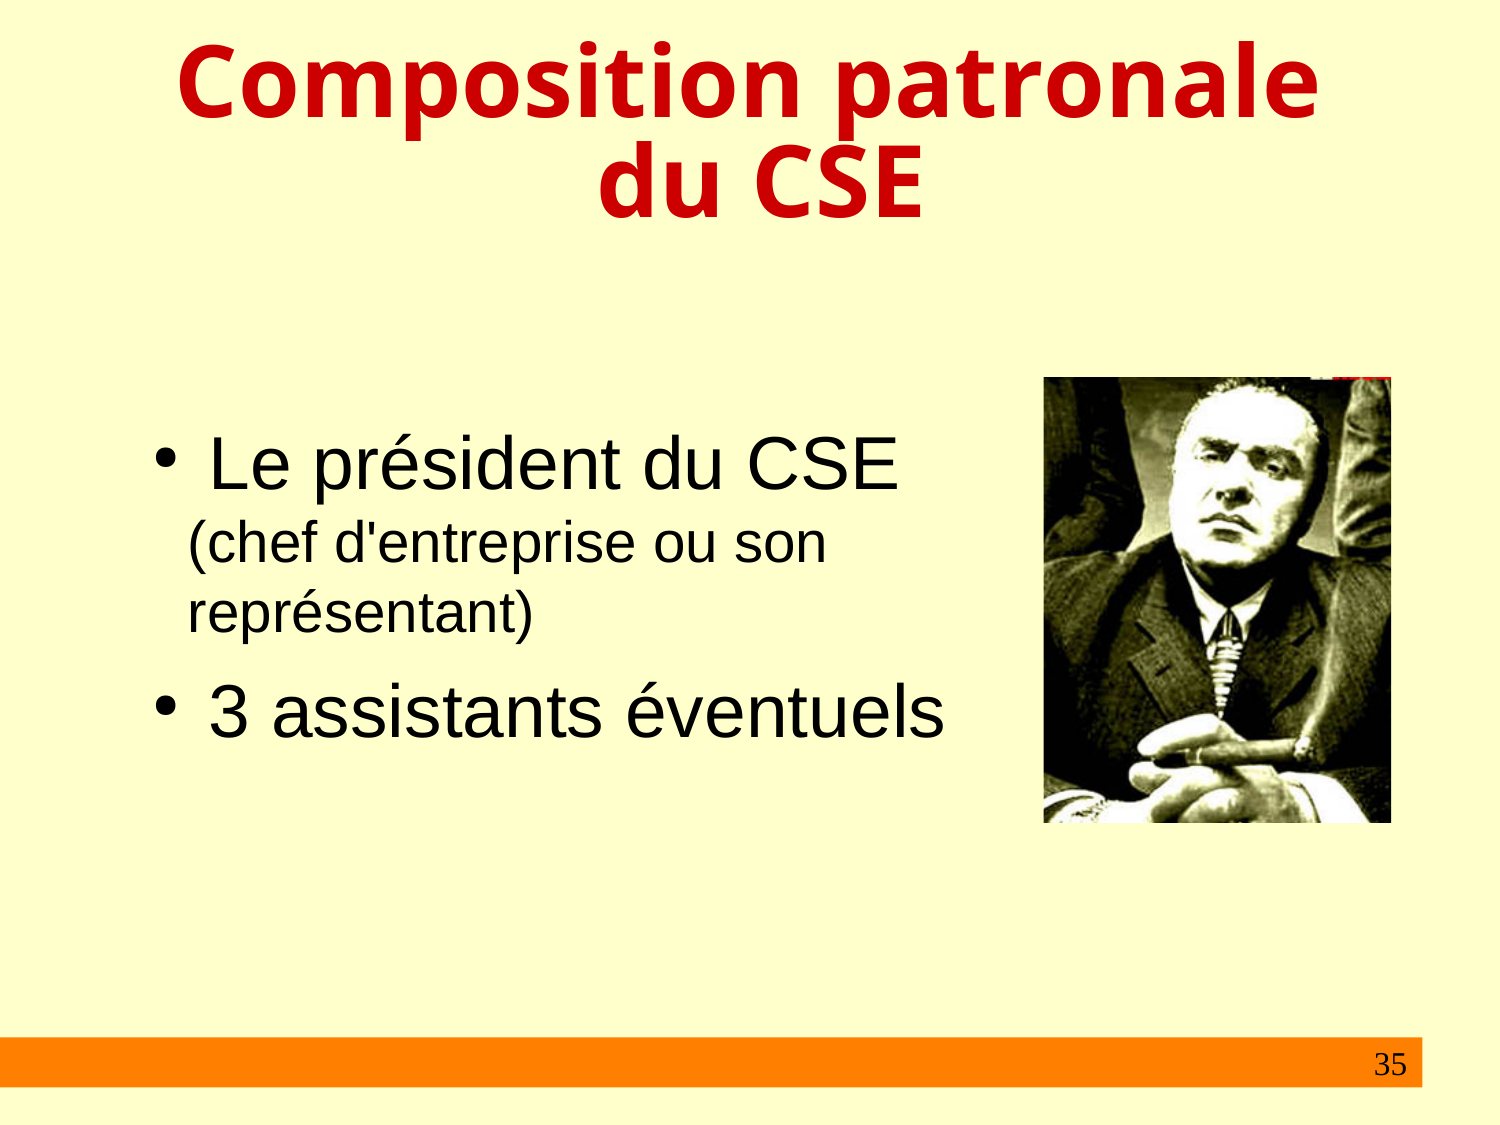

# Composition patronale du CSE
 Le président du CSE
(chef d'entreprise ou son représentant)
 3 assistants éventuels